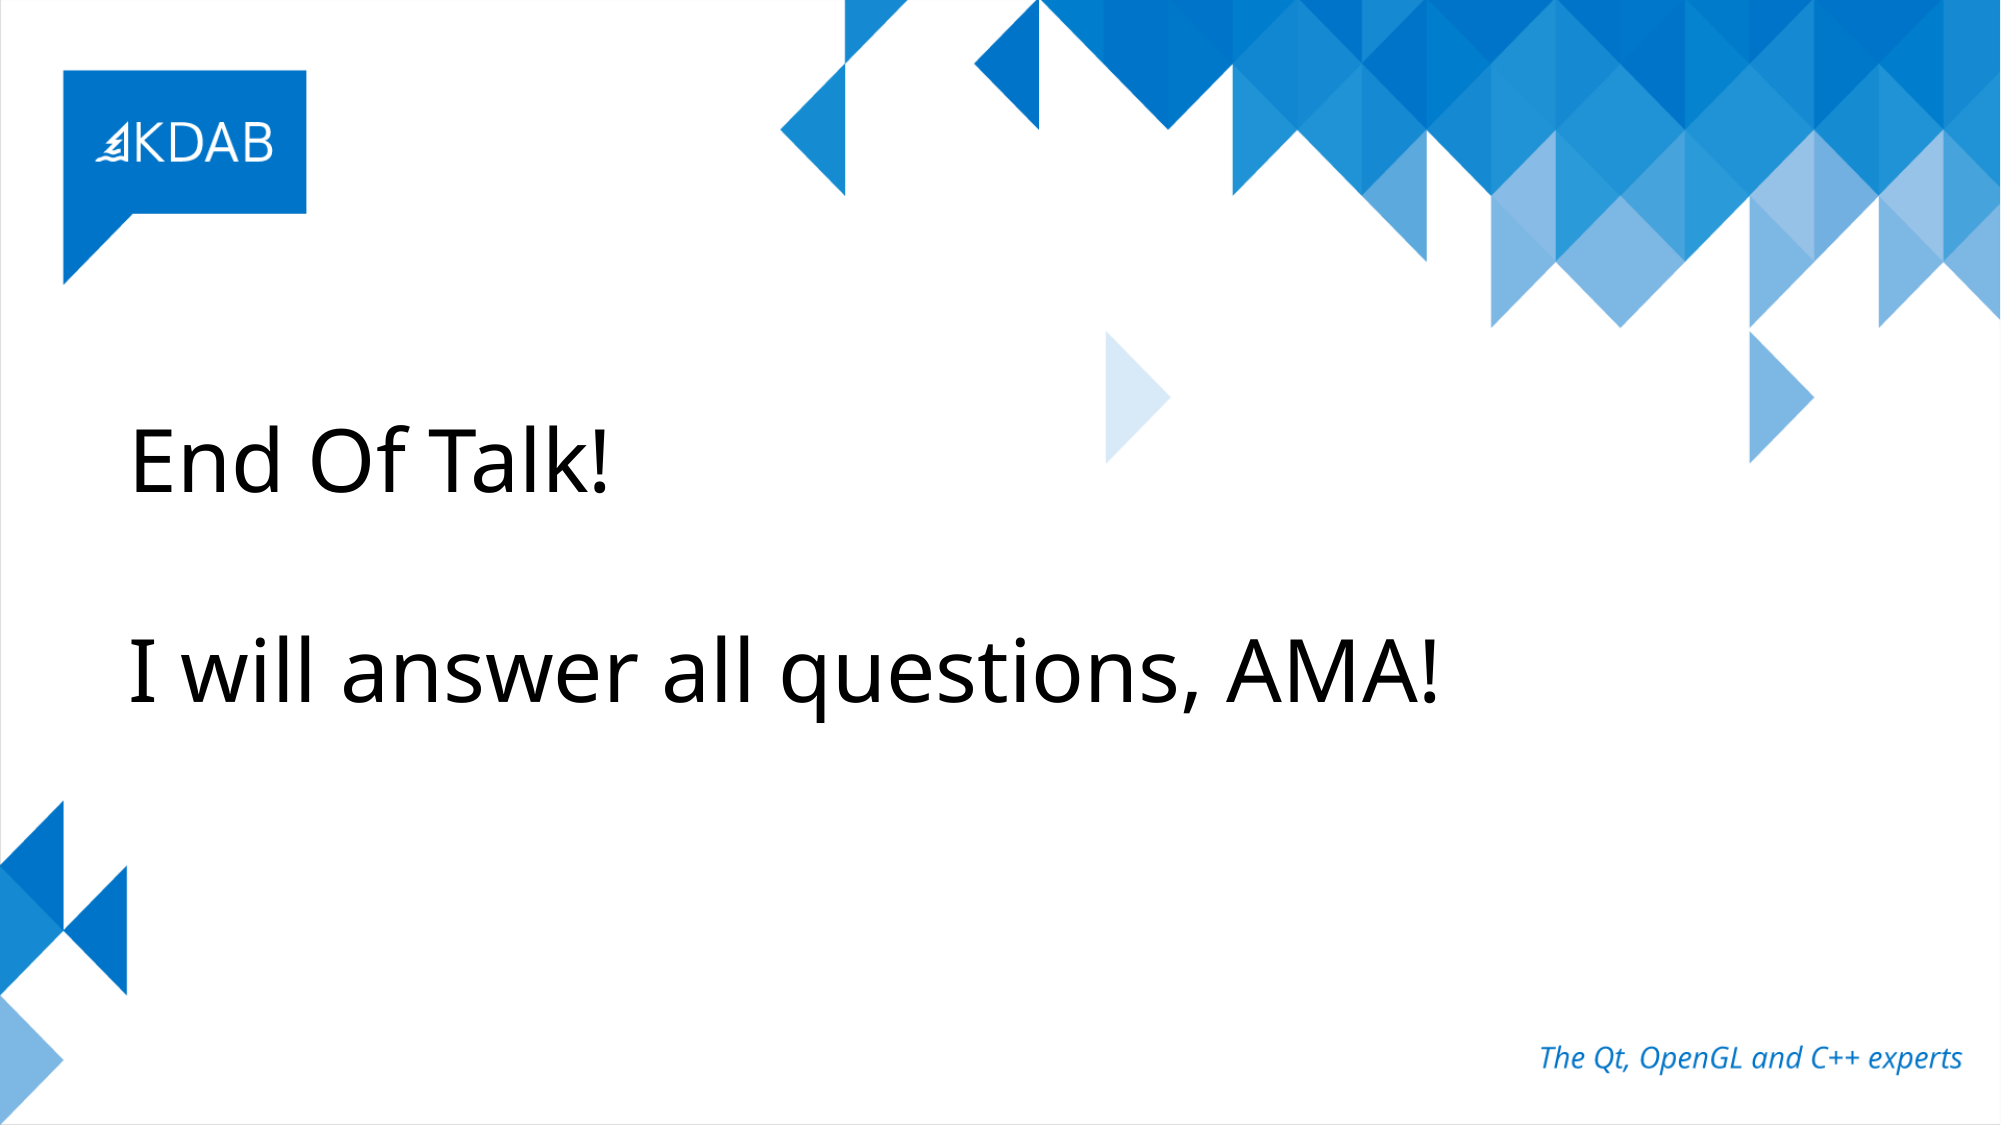

#
End Of Talk!
I will answer all questions, AMA!